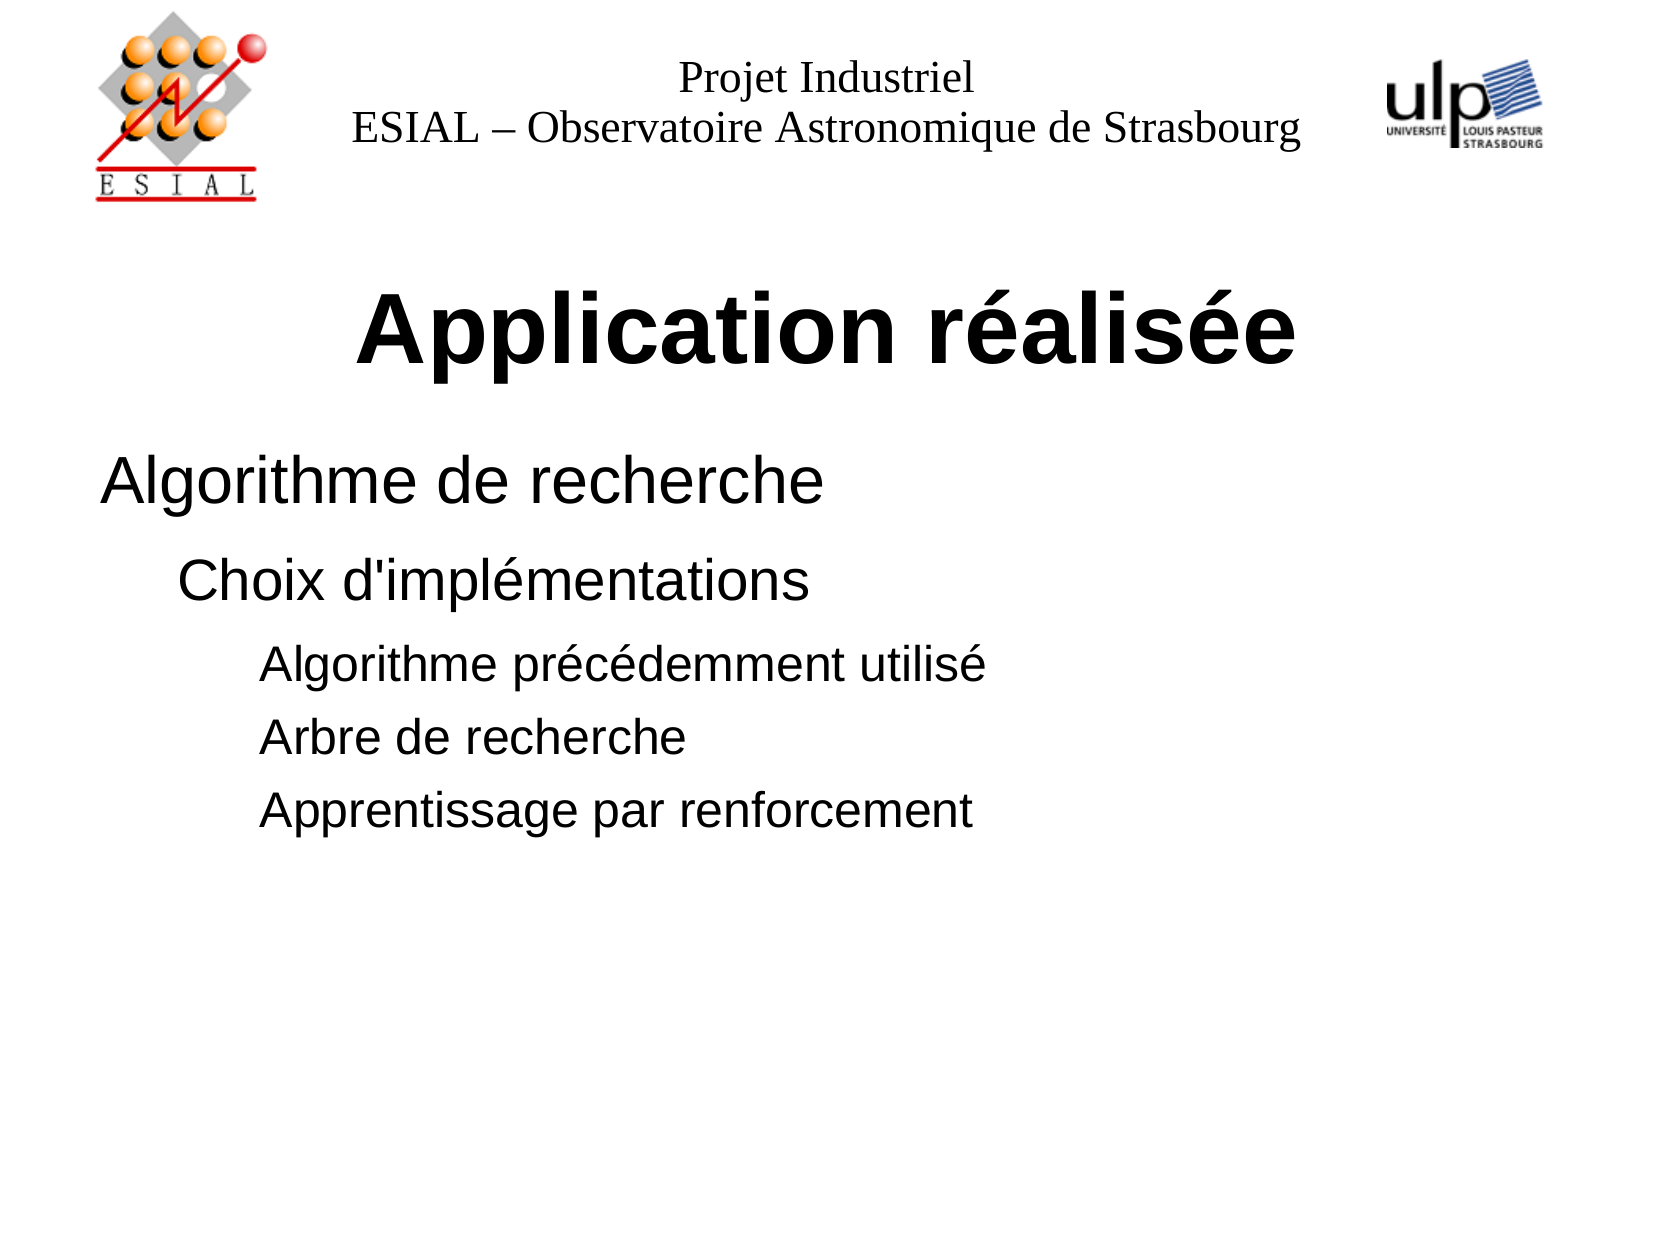

# Projet Industriel ESIAL – Observatoire Astronomique de Strasbourg
Application réalisée
Algorithme de recherche
Choix d'implémentations
Algorithme précédemment utilisé
Arbre de recherche
Apprentissage par renforcement